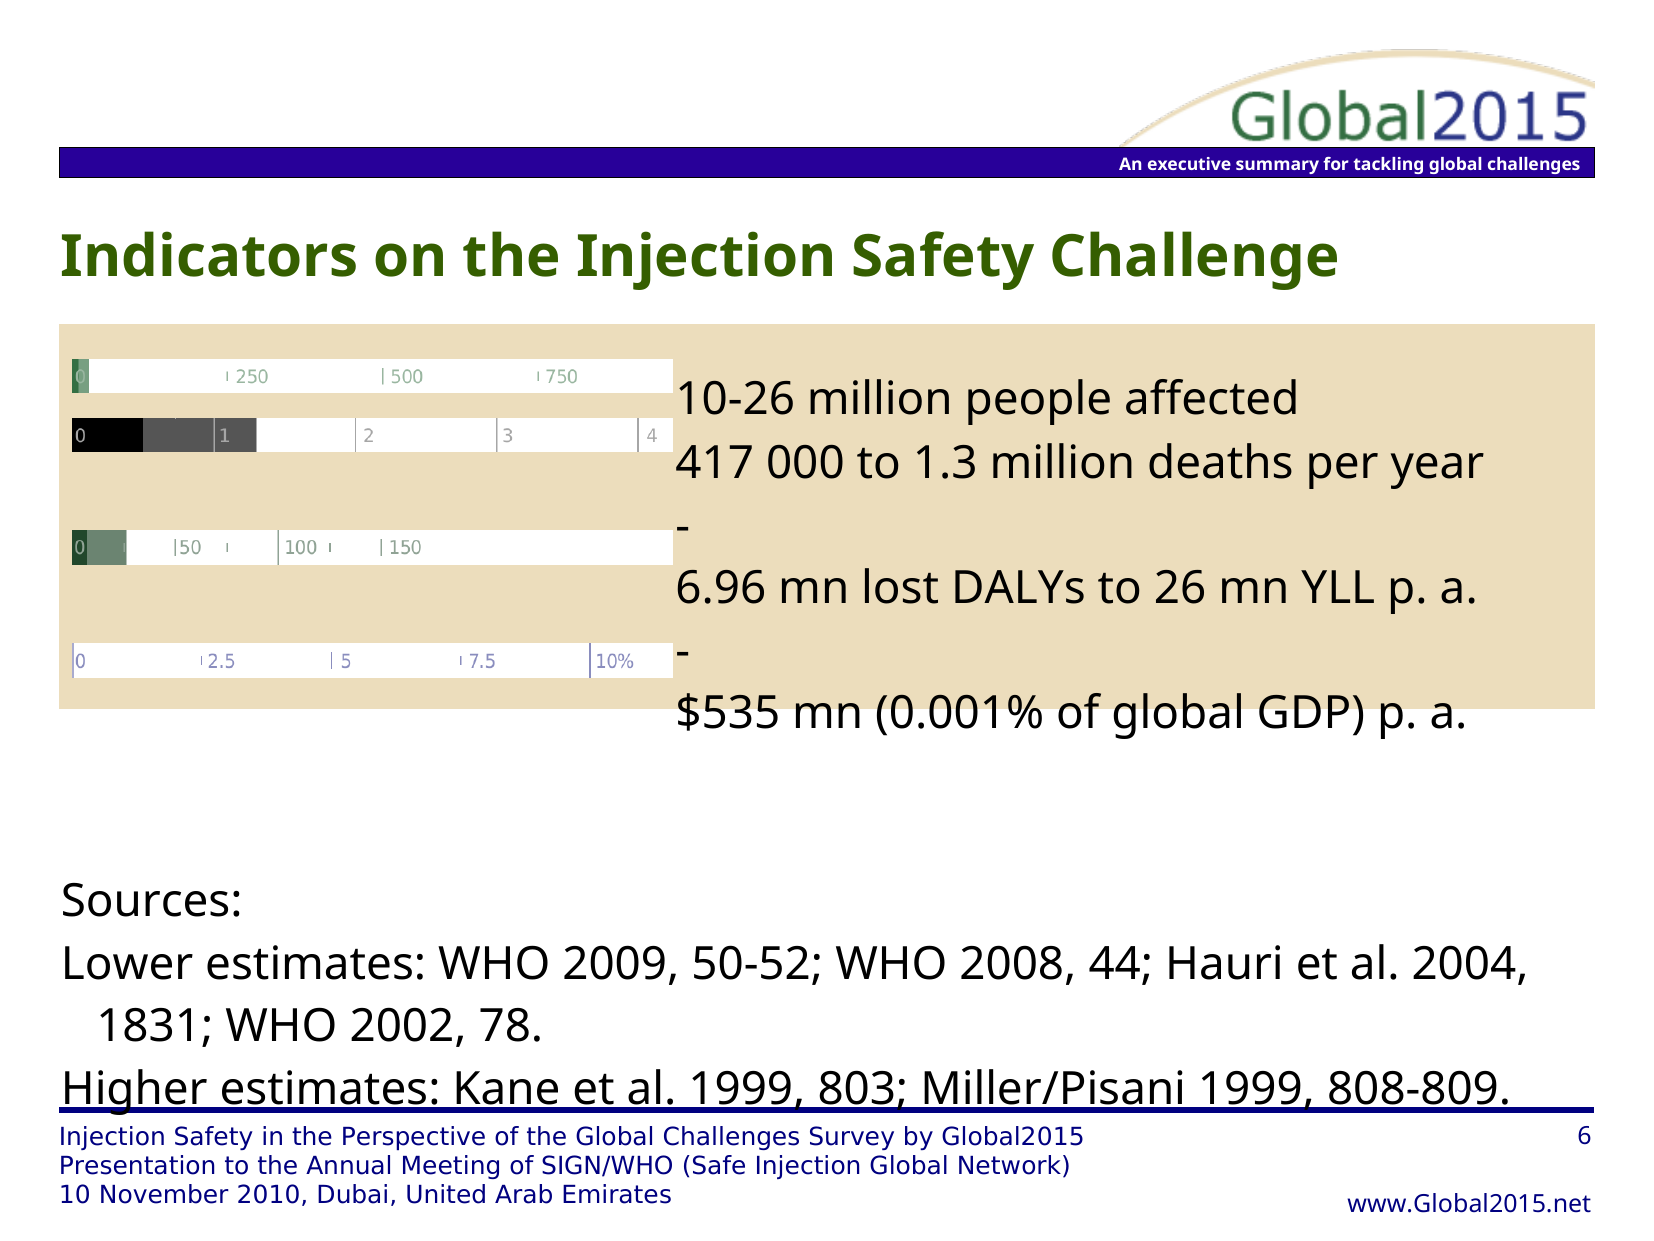

Indicators on the Injection Safety Challenge
								 10-26 million people affected
								 417 000 to 1.3 million deaths per year
								 -
								 6.96 mn lost DALYs to 26 mn YLL p. a.
								 -
								 $535 mn (0.001% of global GDP) p. a.
Sources:
Lower estimates: WHO 2009, 50-52; WHO 2008, 44; Hauri et al. 2004, 1831; WHO 2002, 78.
Higher estimates: Kane et al. 1999, 803; Miller/Pisani 1999, 808-809.
Injection Safety in the Perspective of the Global Challenges Survey by Global2015